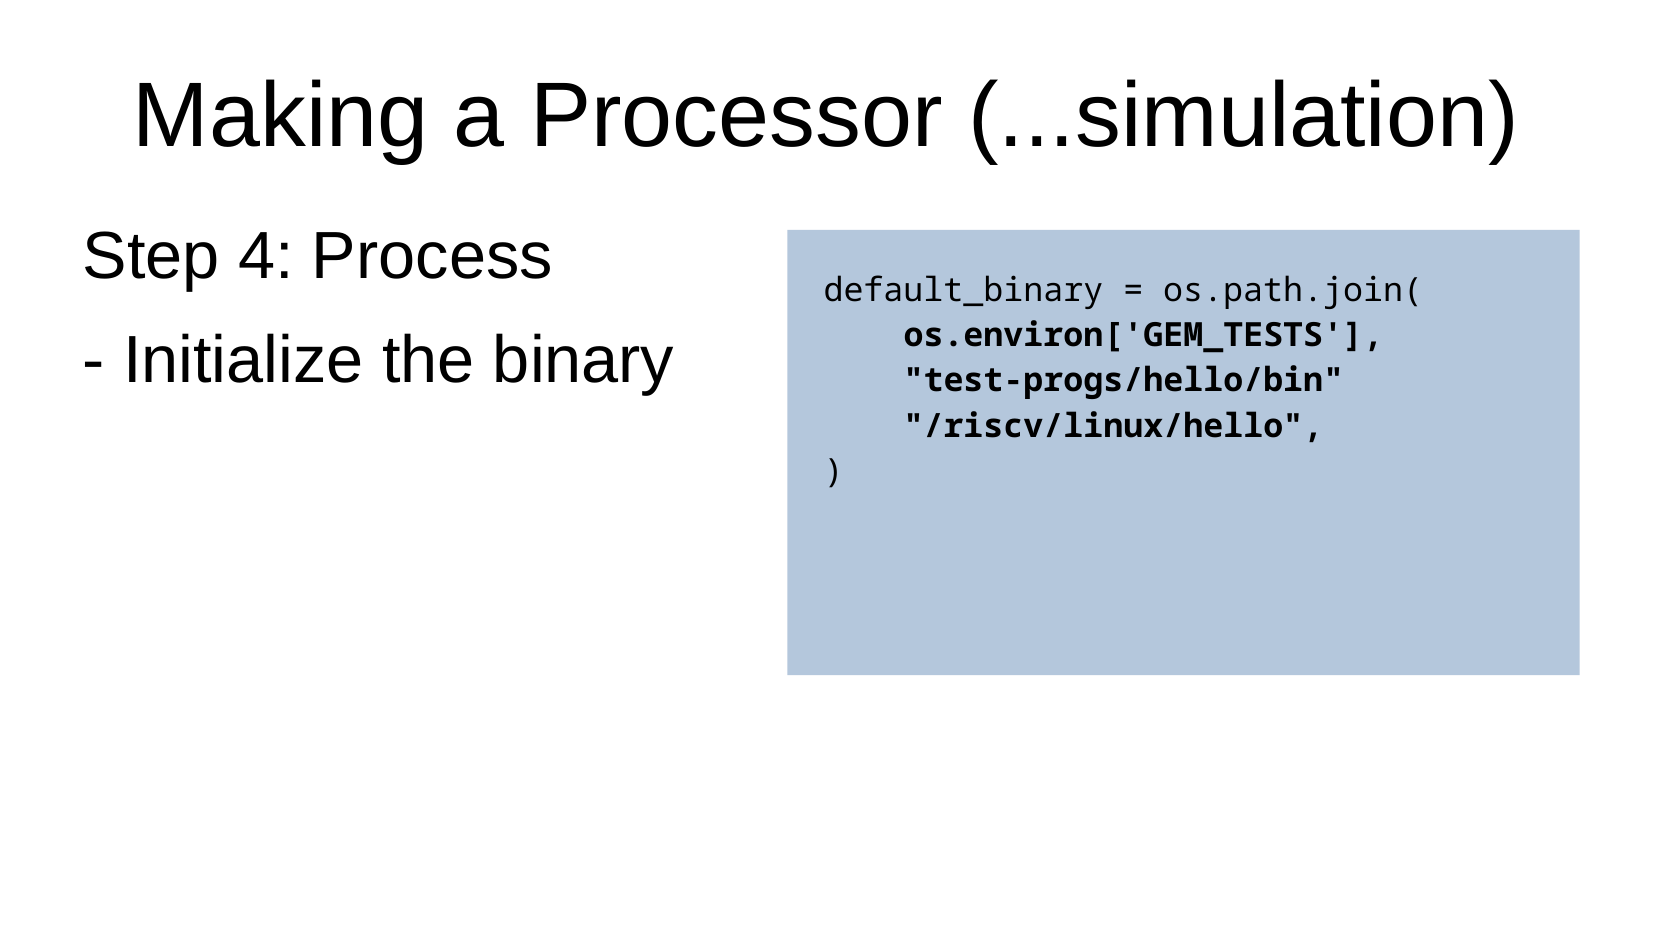

# Making a Processor (...simulation)
Step 4: Process
- Initialize the binary
default_binary = os.path.join(
 os.environ['GEM_TESTS'],
 "test-progs/hello/bin"
 "/riscv/linux/hello",
)